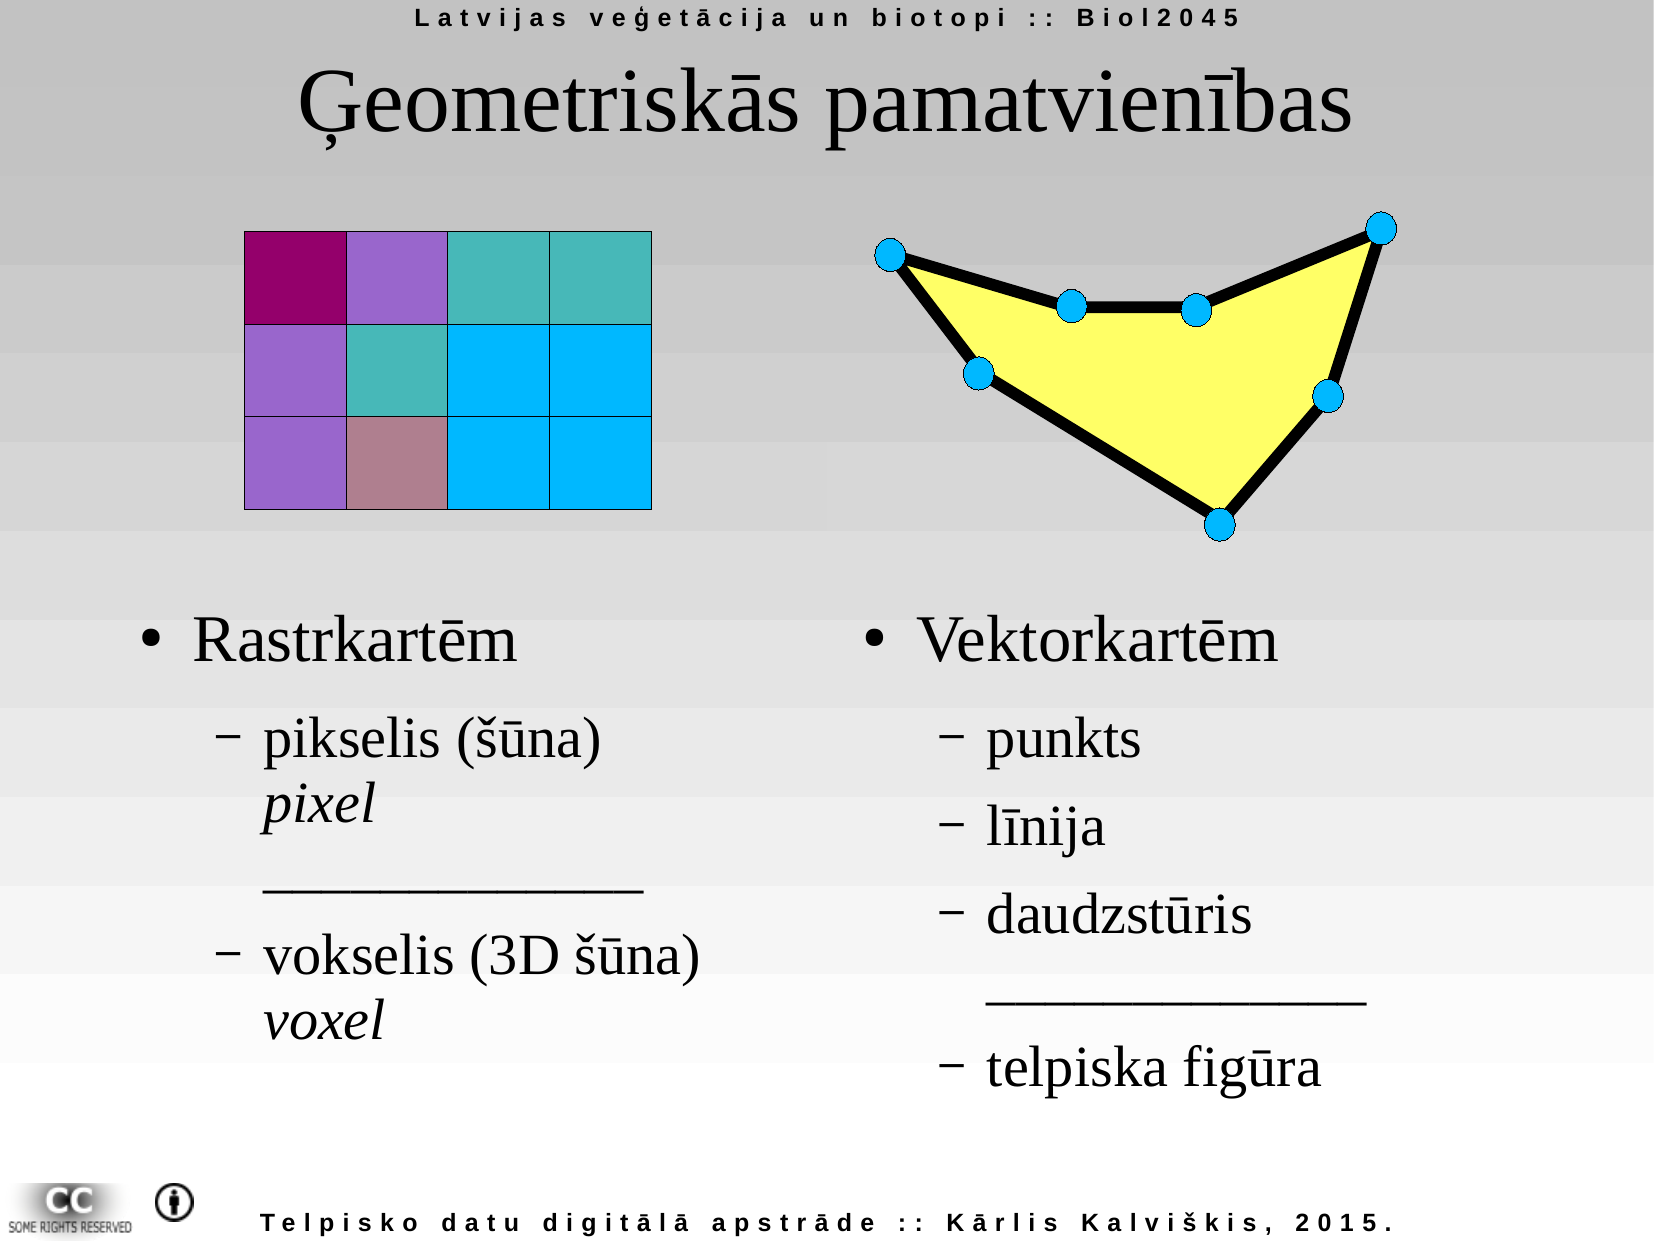

# Ģeometriskās pamatvienības
Rastrkartēm
pikselis (šūna)
pixel
_____________
vokselis (3D šūna)
voxel
Vektorkartēm
punkts
līnija
daudzstūris
_____________
telpiska figūra